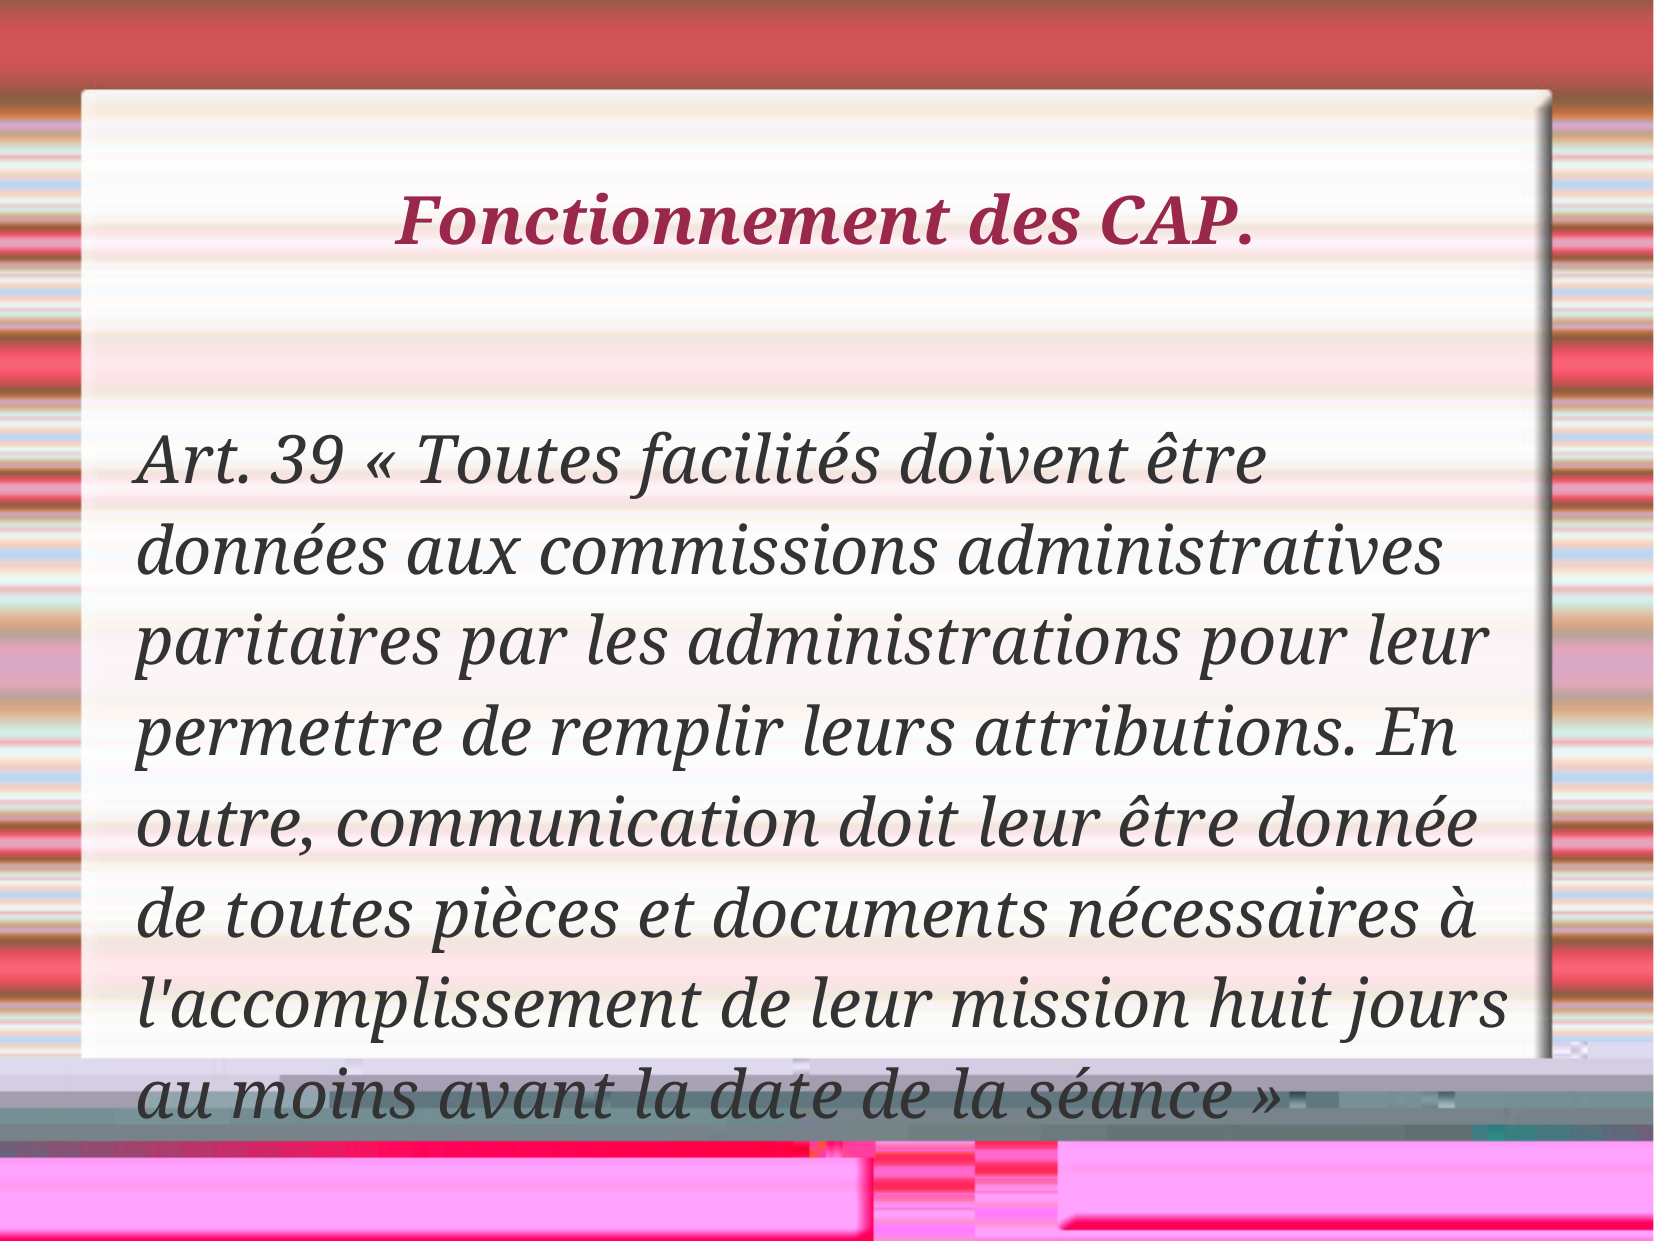

# Fonctionnement des CAP.
Art. 39 « Toutes facilités doivent être données aux commissions administratives paritaires par les administrations pour leur permettre de remplir leurs attributions. En outre, communication doit leur être donnée de toutes pièces et documents nécessaires à l'accomplissement de leur mission huit jours au moins avant la date de la séance »